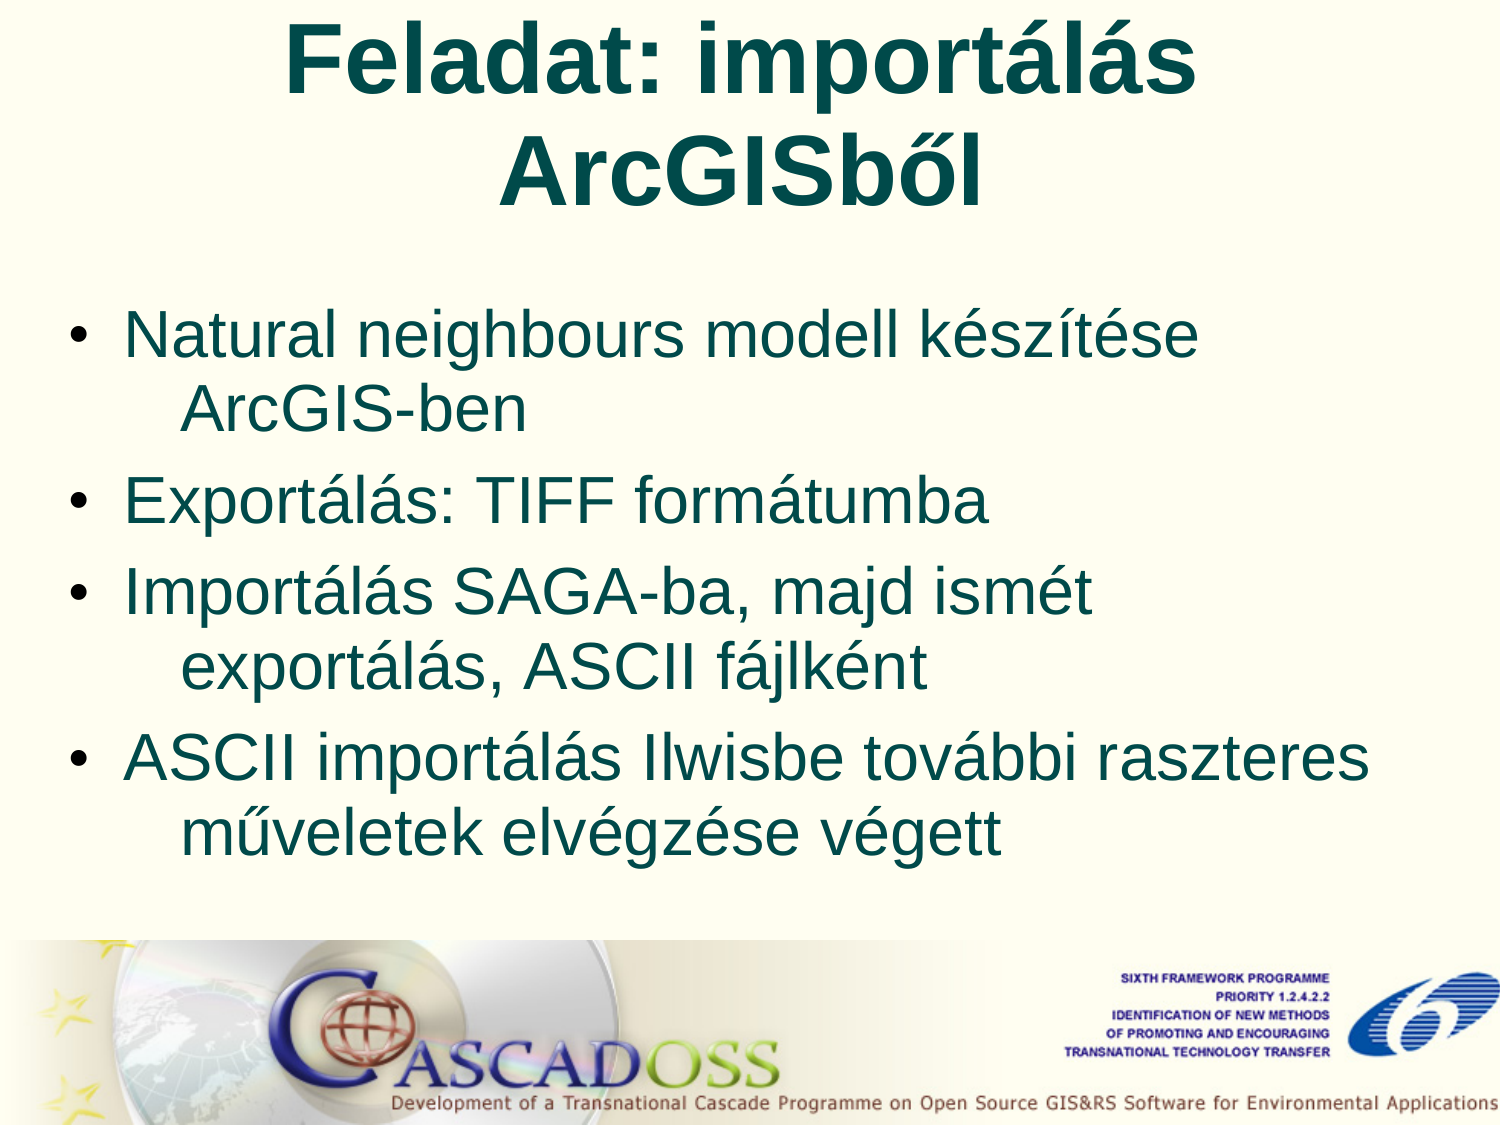

# Feladat: importálás ArcGISből
Natural neighbours modell készítése ArcGIS-ben
Exportálás: TIFF formátumba
Importálás SAGA-ba, majd ismét exportálás, ASCII fájlként
ASCII importálás Ilwisbe további raszteres műveletek elvégzése végett